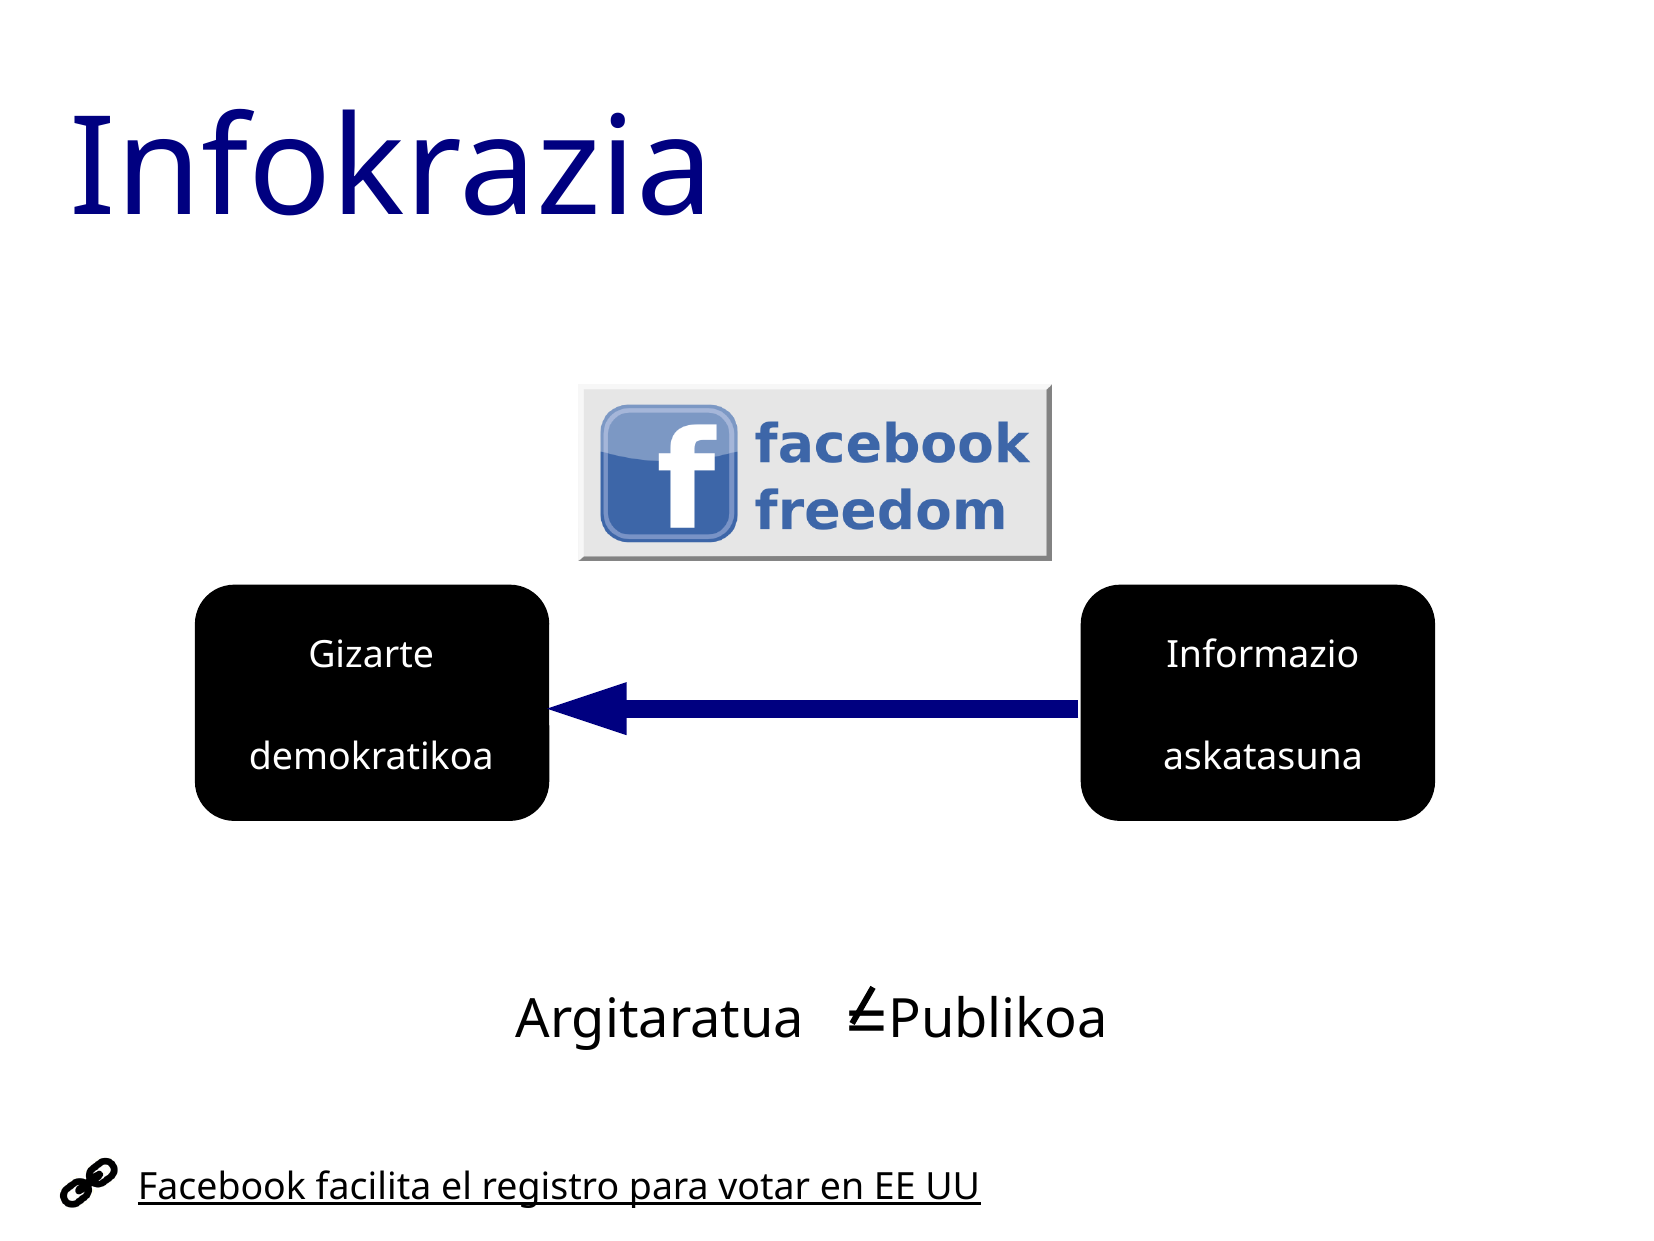

Infokrazia
Gizarte
demokratikoa
Informazio
askatasuna
=
Argitaratua Publikoa
Facebook facilita el registro para votar en EE UU